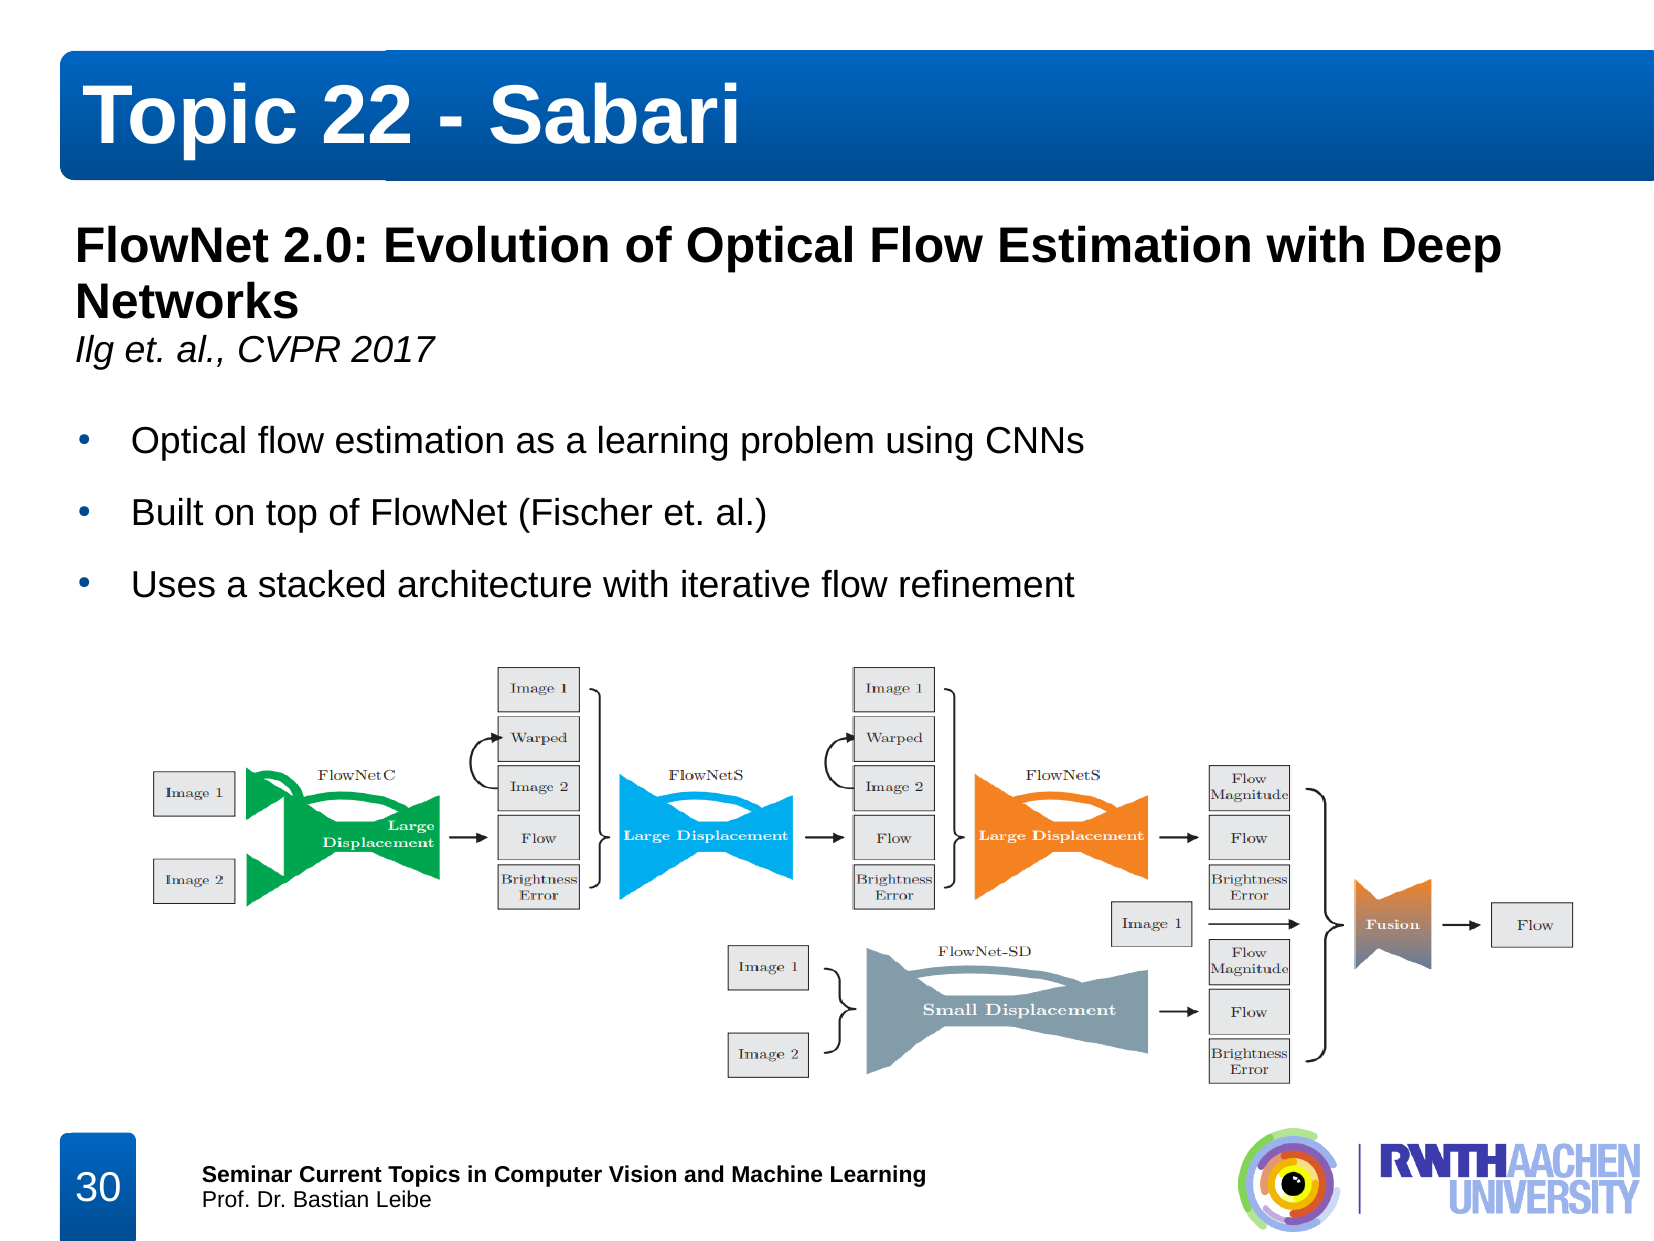

# Topic 22 - Sabari
FlowNet 2.0: Evolution of Optical Flow Estimation with Deep Networks
Ilg et. al., CVPR 2017
Optical flow estimation as a learning problem using CNNs
Built on top of FlowNet (Fischer et. al.)
Uses a stacked architecture with iterative flow refinement
30
TGF 2015 | October 29, 2015 | Delft